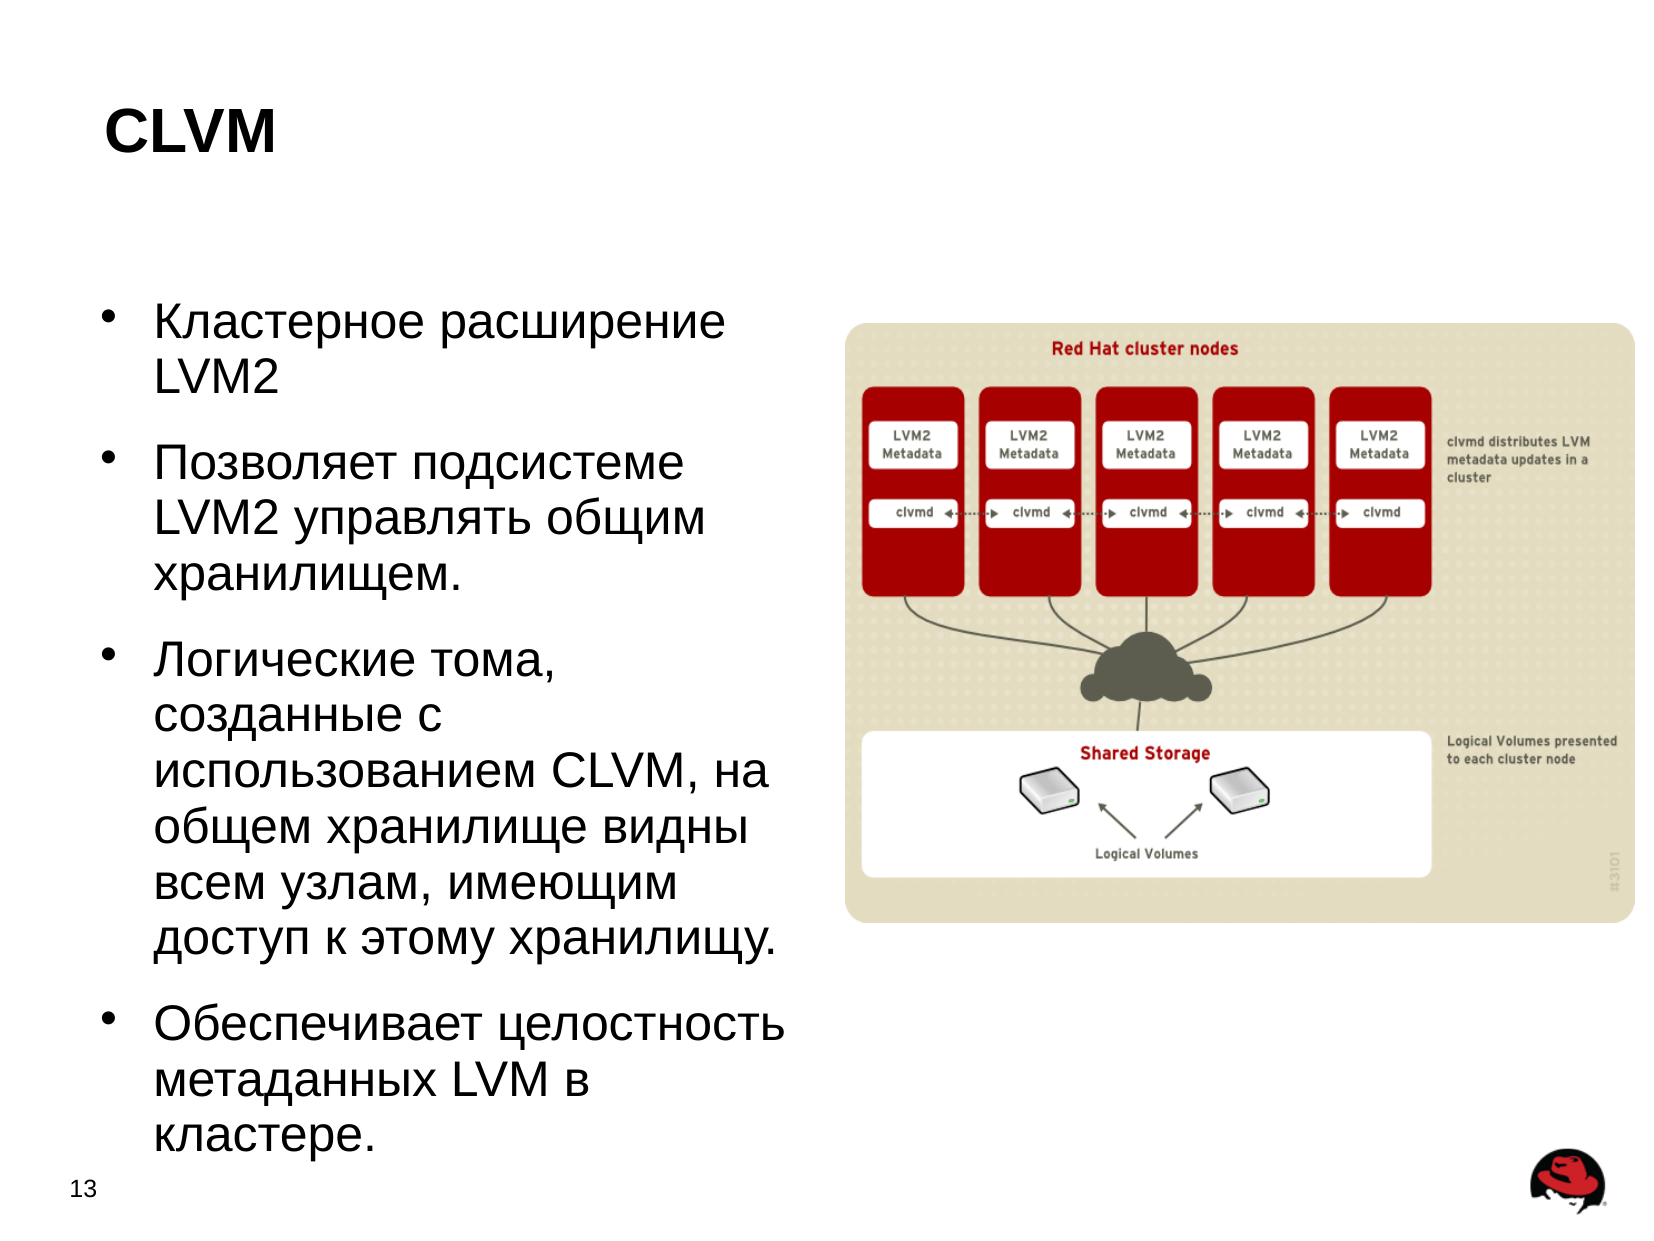

# CLVM
Кластерное расширение LVM2
Позволяет подсистеме LVM2 управлять общим хранилищем.
Логические тома, созданные с использованием CLVM, на общем хранилище видны всем узлам, имеющим доступ к этому хранилищу.
Обеспечивает целостность метаданных LVM в кластере.